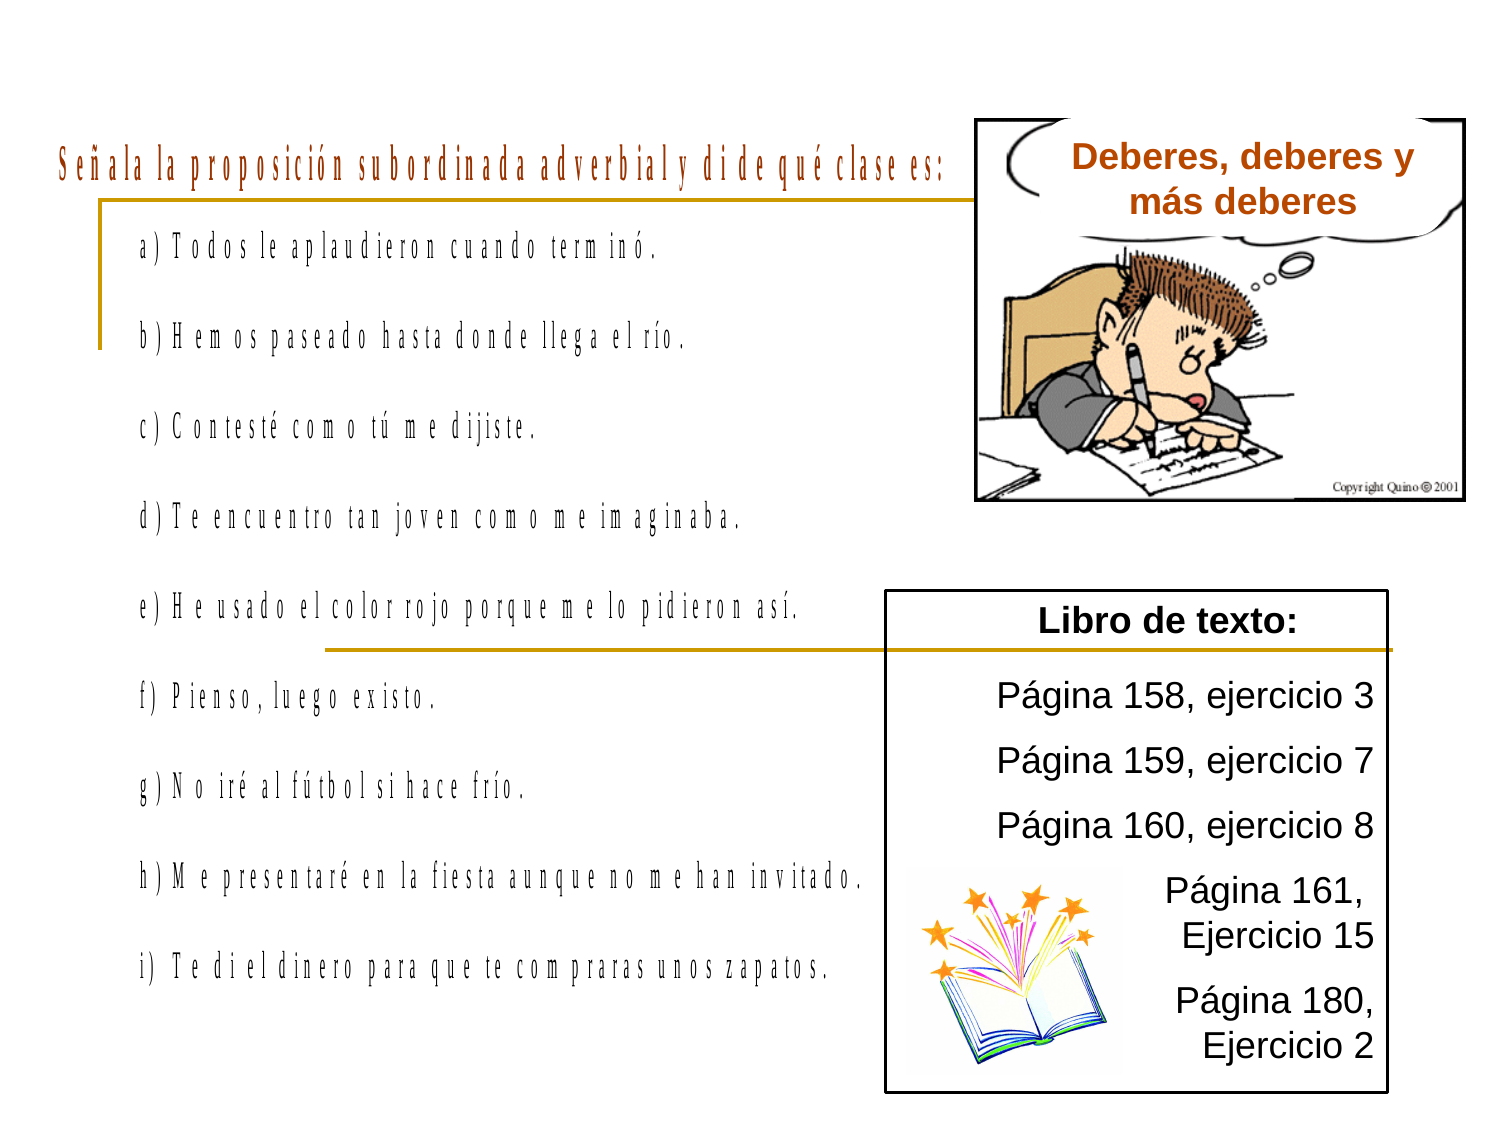

Deberes, deberes y más deberes
 Libro de texto:
Página 158, ejercicio 3
Página 159, ejercicio 7
Página 160, ejercicio 8
 Página 161,
Ejercicio 15
Página 180,
Ejercicio 2